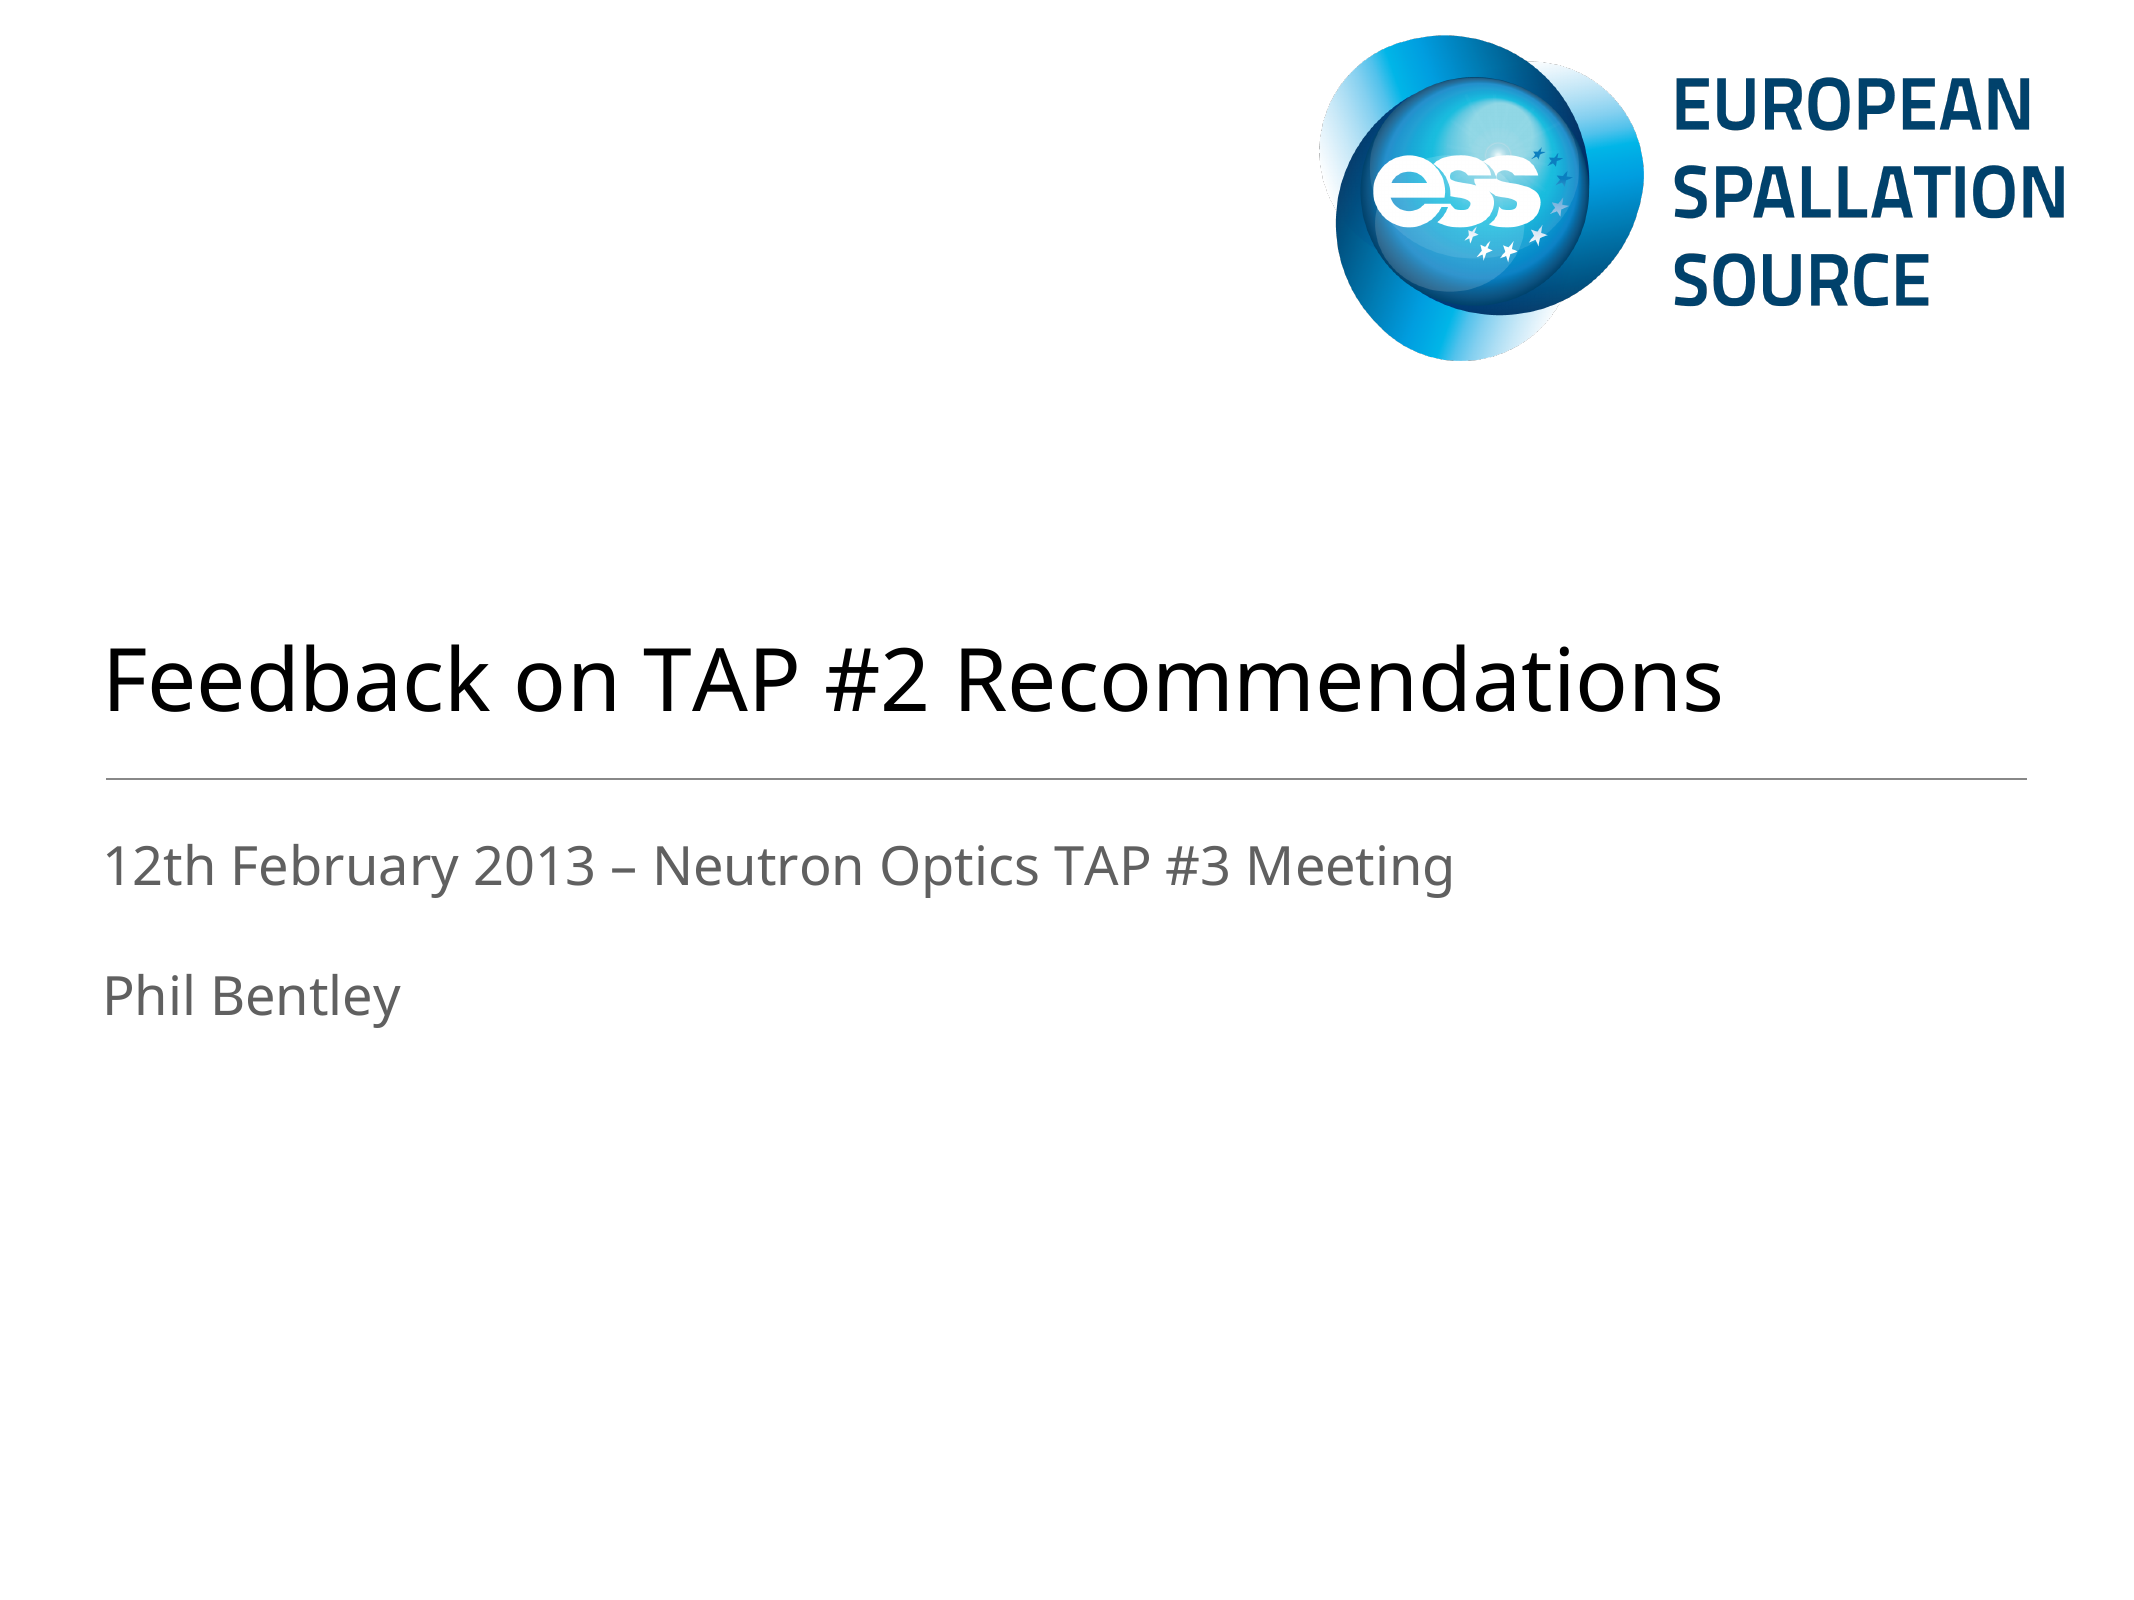

# Feedback on TAP #2 Recommendations
12th February 2013 – Neutron Optics TAP #3 Meeting
Phil Bentley